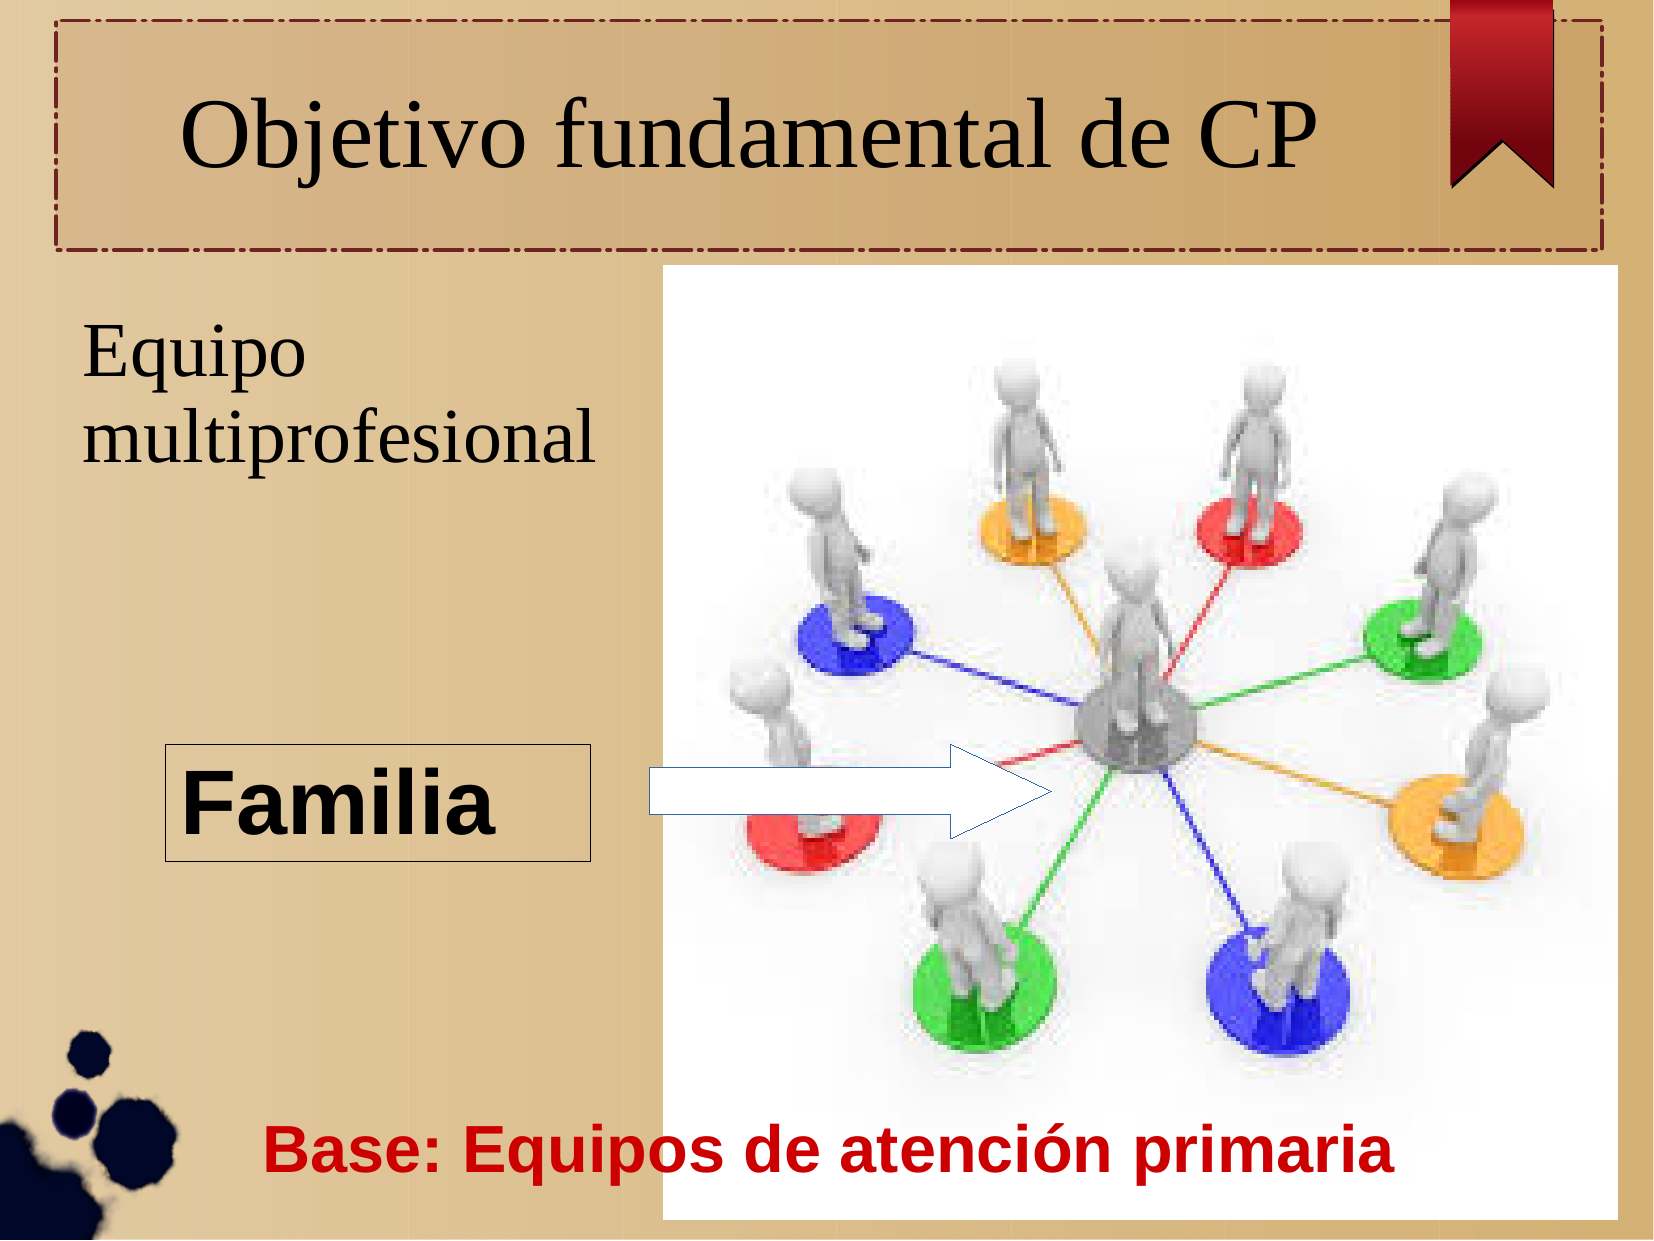

# Objetivo fundamental de CP
Equipo multiprofesional
Familia
Base: Equipos de atención primaria